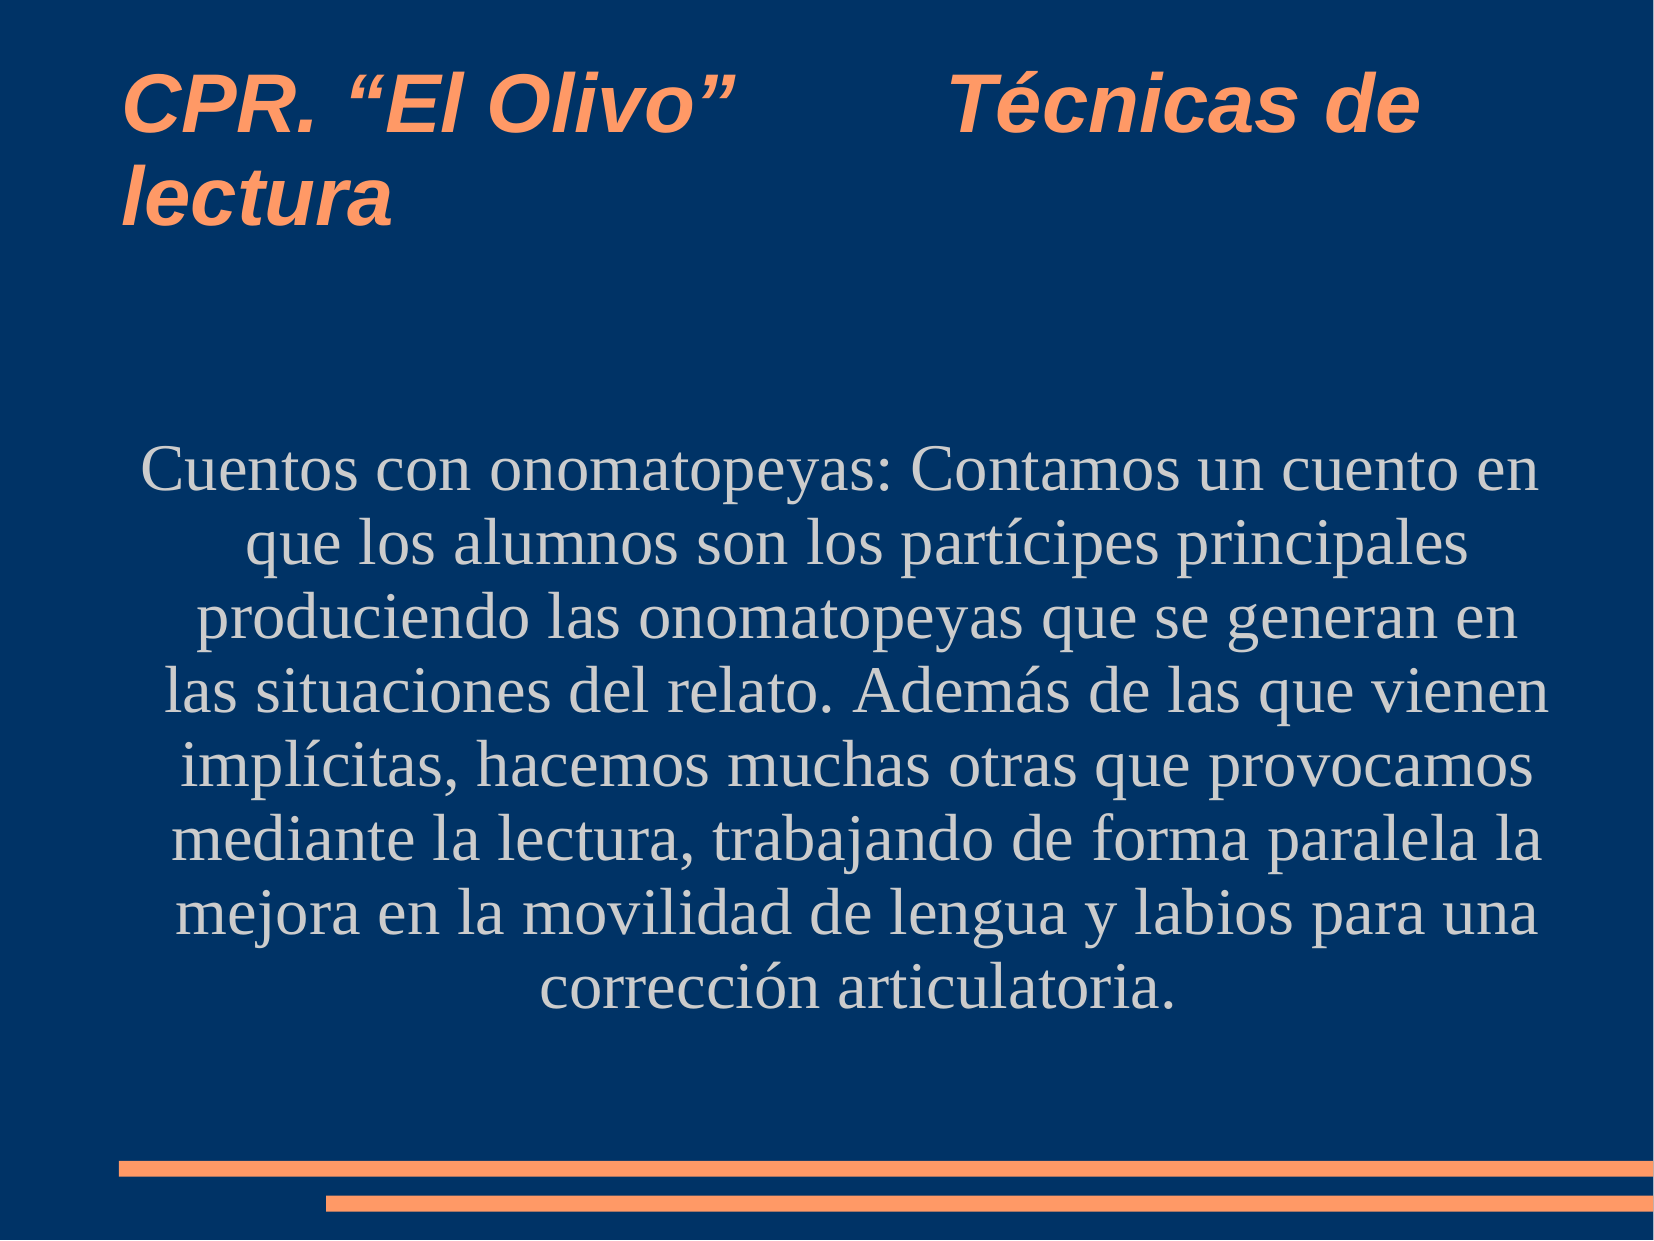

# CPR. “El Olivo” Técnicas de lectura
Cuentos con onomatopeyas: Contamos un cuento en que los alumnos son los partícipes principales produciendo las onomatopeyas que se generan en las situaciones del relato. Además de las que vienen implícitas, hacemos muchas otras que provocamos mediante la lectura, trabajando de forma paralela la mejora en la movilidad de lengua y labios para una corrección articulatoria.